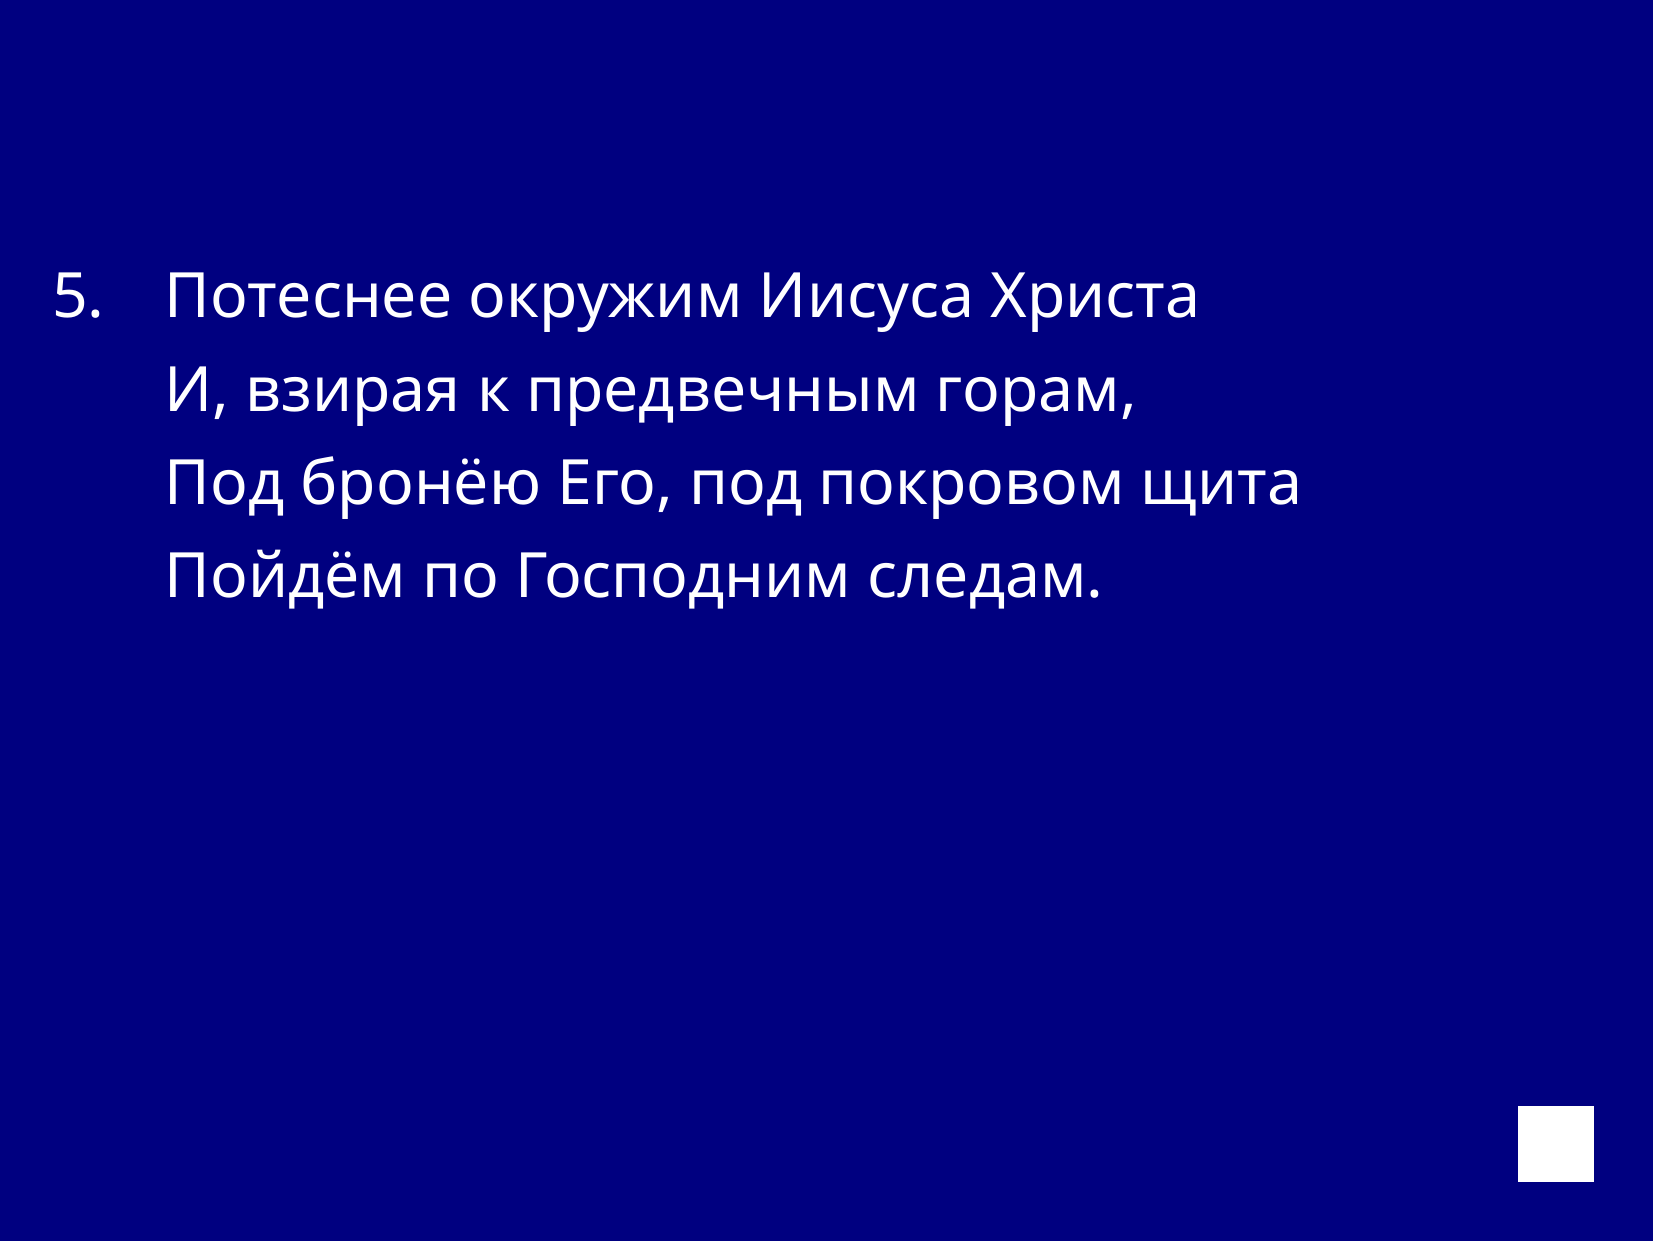

5.	Потеснее окружим Иисуса Христа
	И, взирая к предвечным горам,
	Под бронёю Его, под покровом щита
	Пойдём по Господним следам.